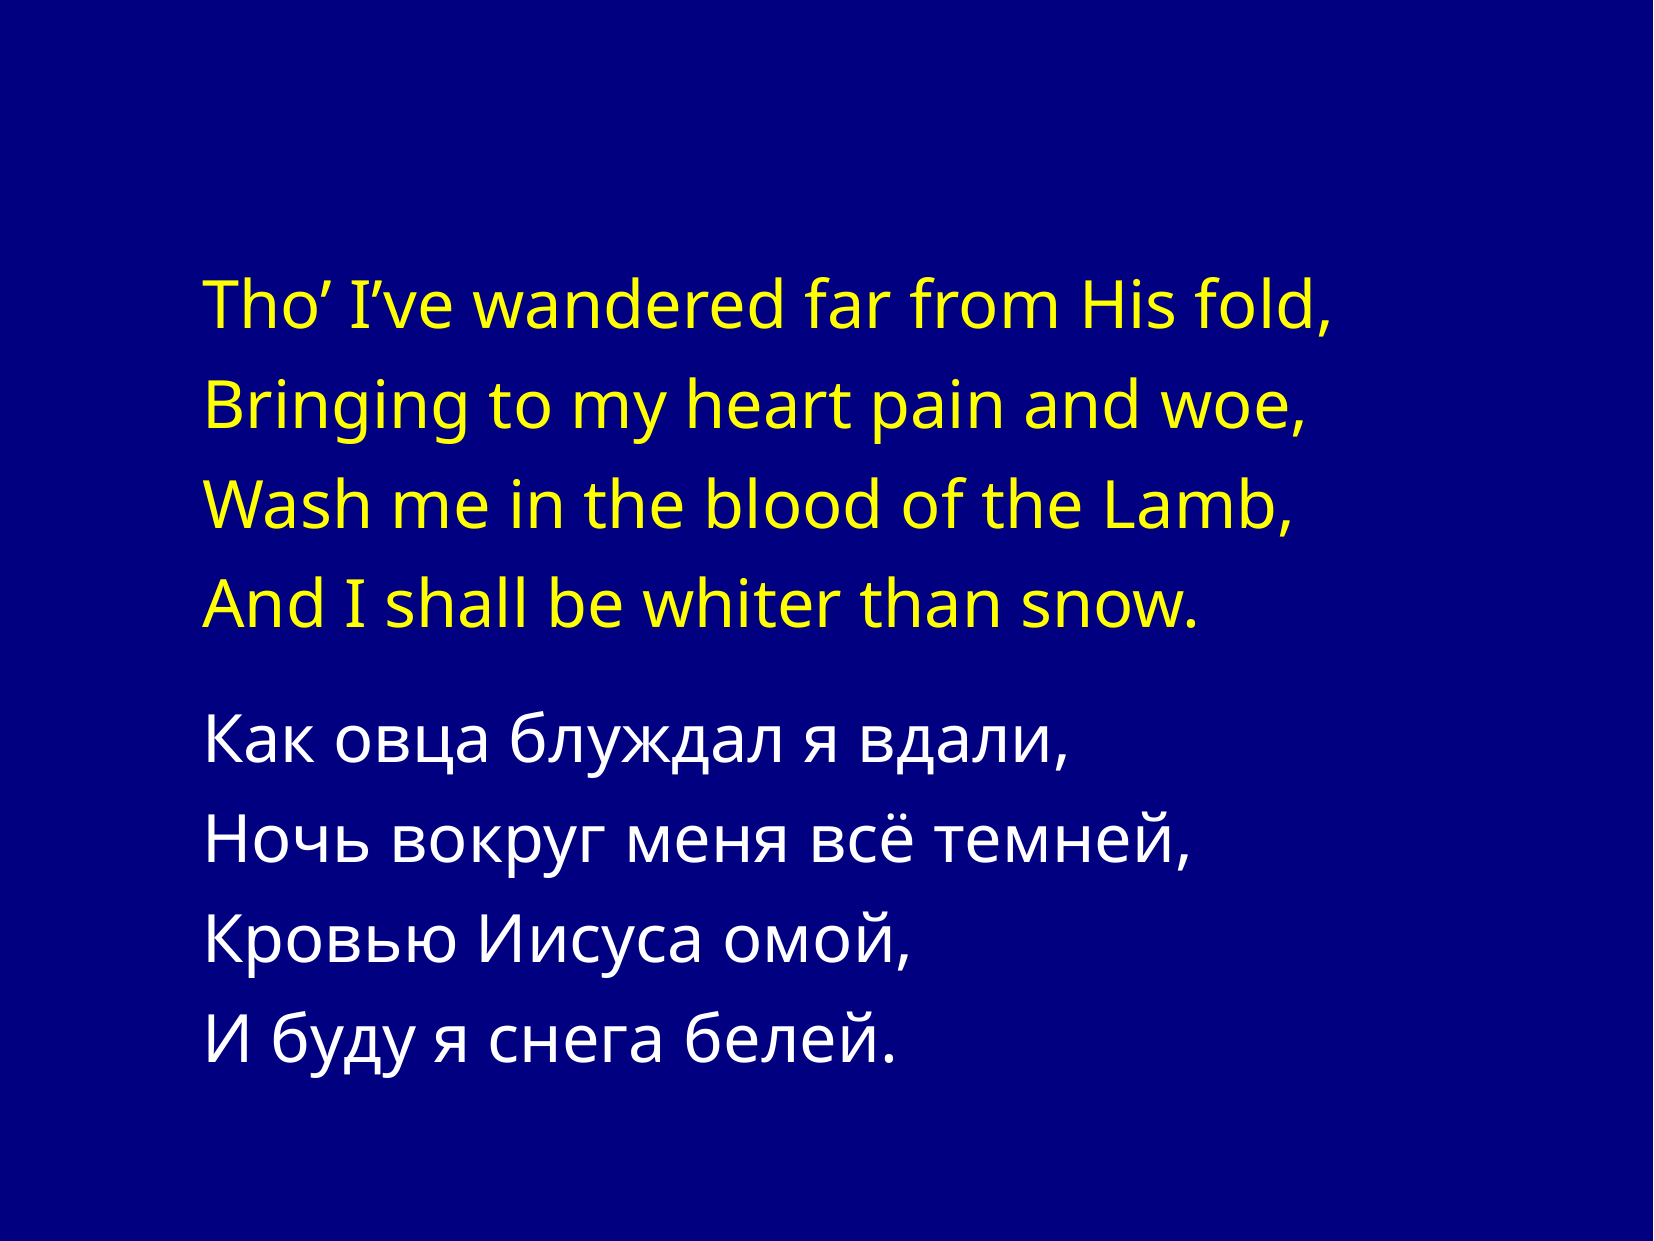

Tho’ I’ve wandered far from His fold,
	Bringing to my heart pain and woe,
	Wash me in the blood of the Lamb,
	And I shall be whiter than snow.
	Как овца блуждал я вдали,
	Ночь вокруг меня всё темней,
	Кровью Иисуса омой,
	И буду я снега белей.